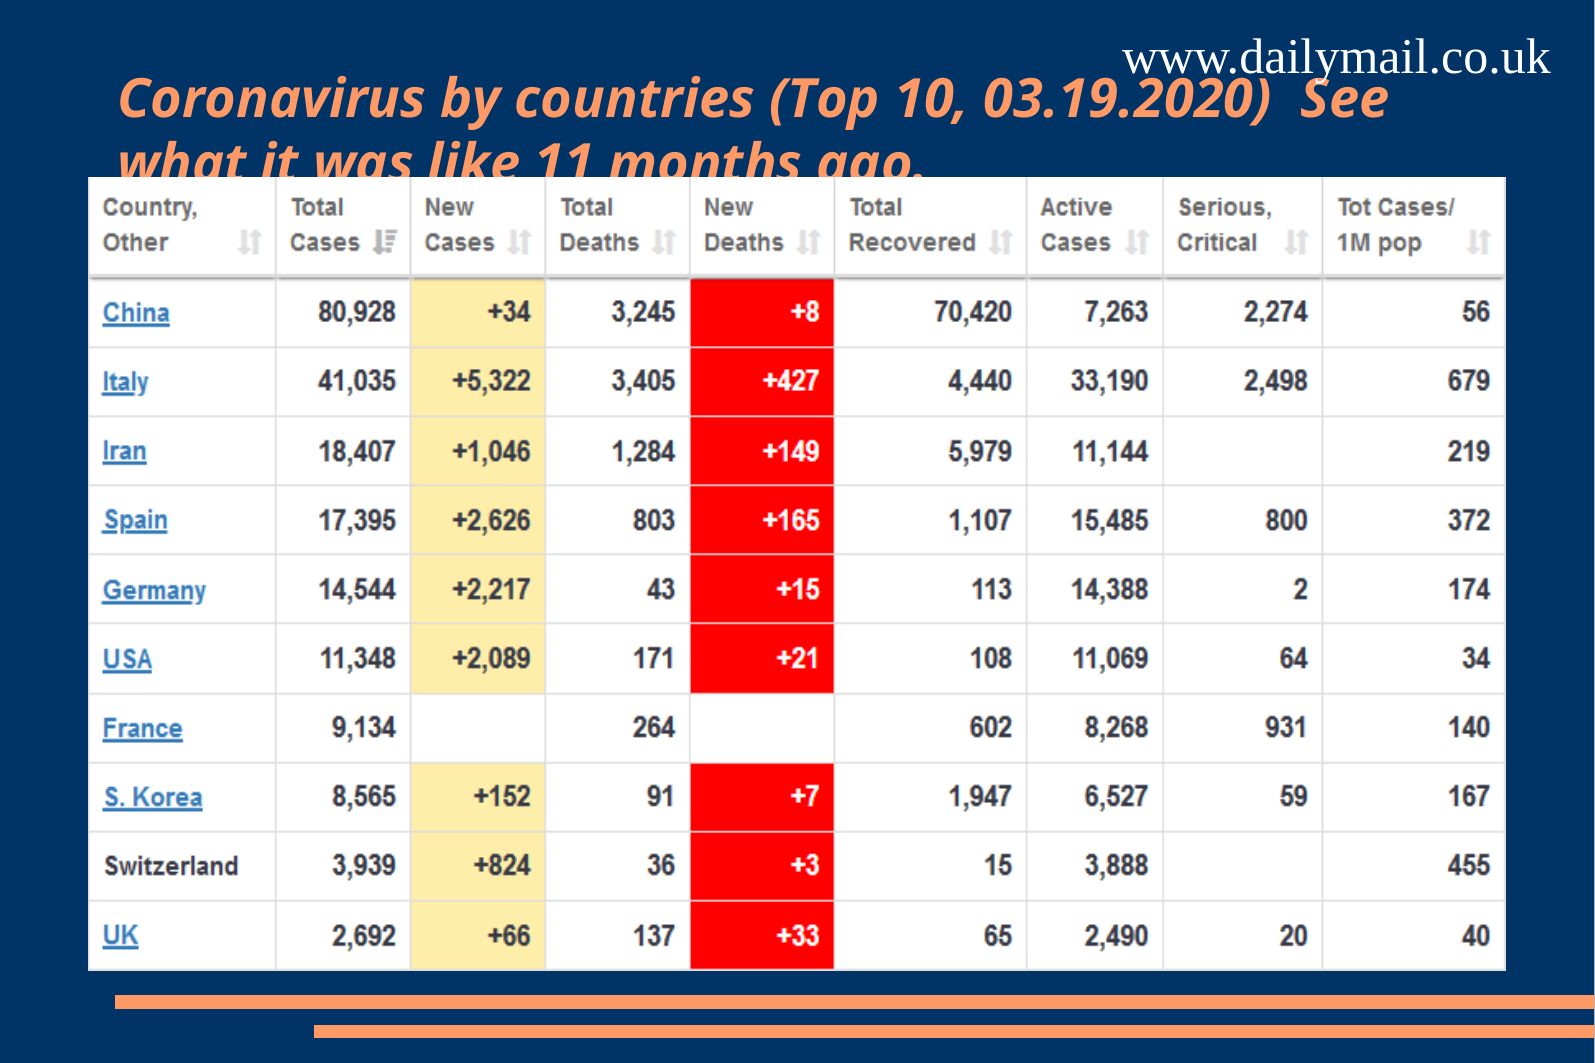

www.dailymail.co.uk
# Coronavirus by countries (Top 10, 03.19.2020) See what it was like 11 months ago.